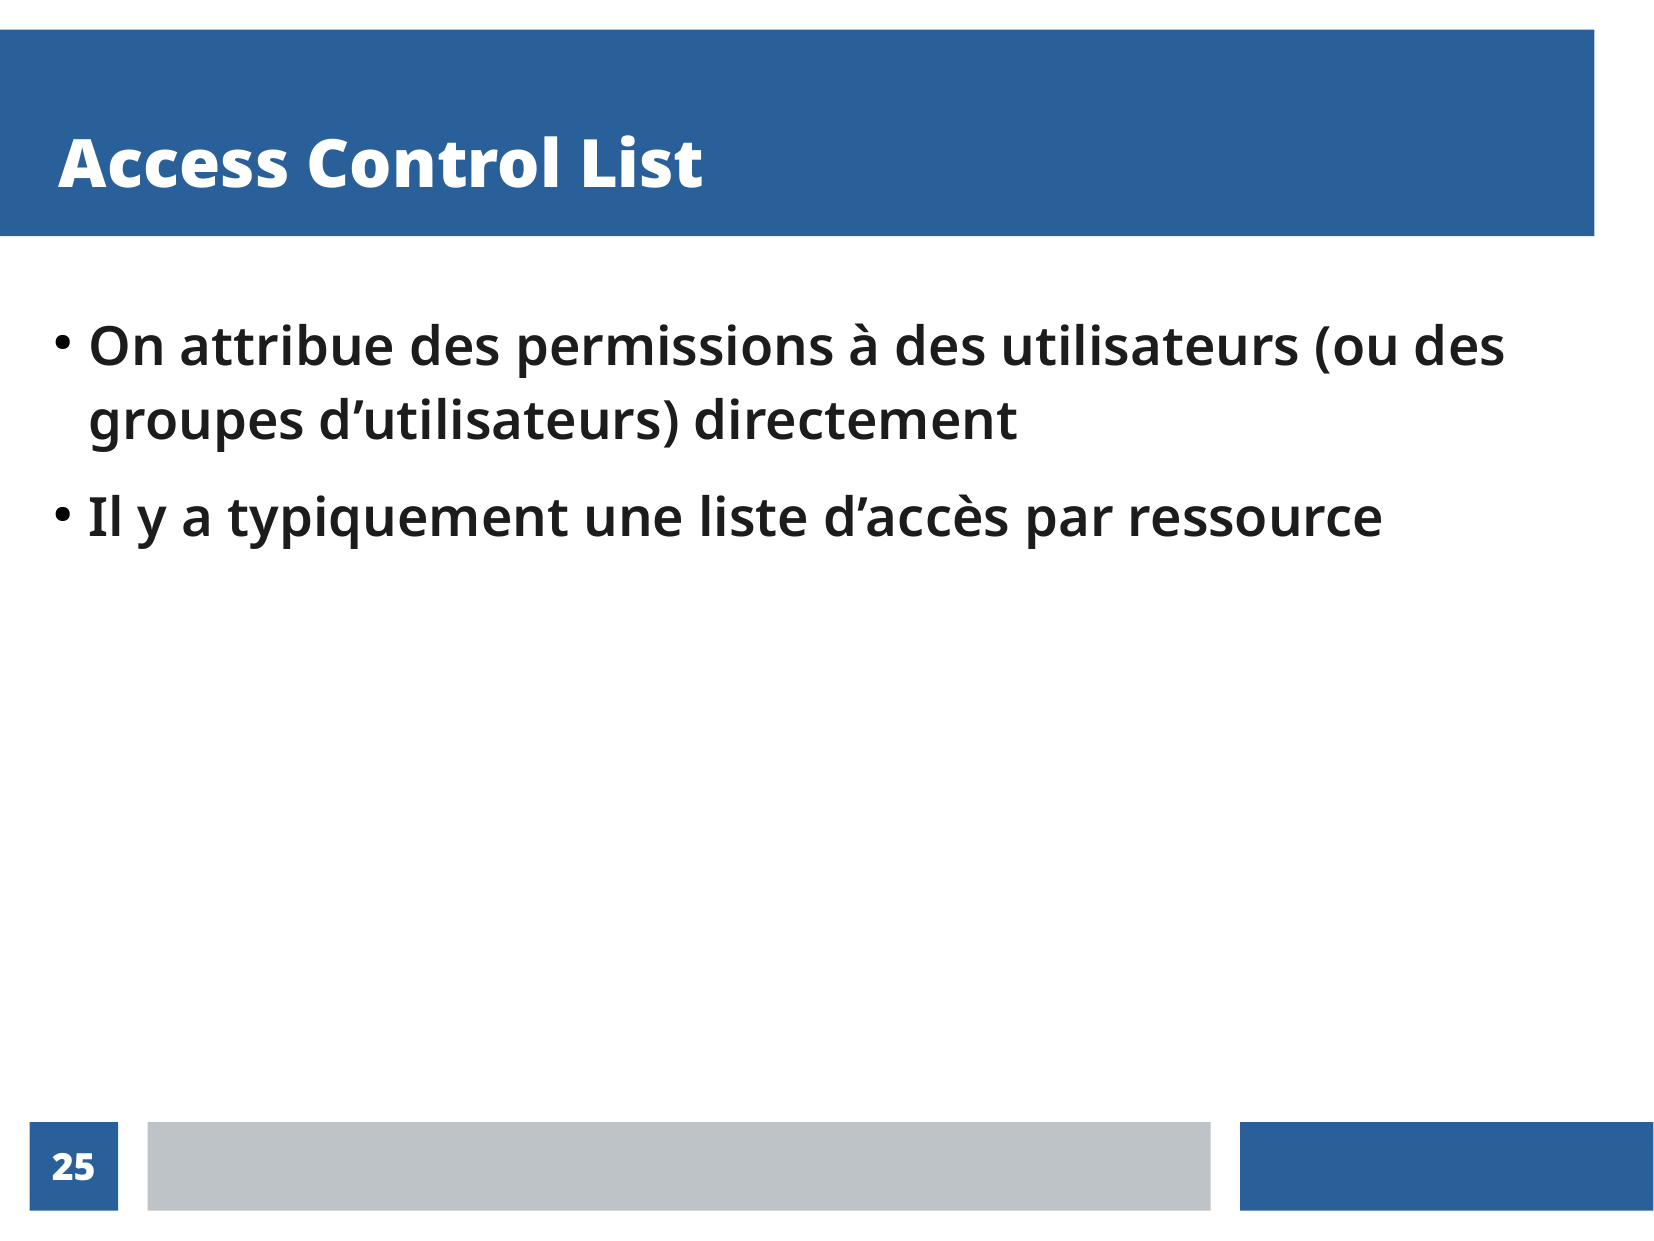

# Access Control List
On attribue des permissions à des utilisateurs (ou des groupes d’utilisateurs) directement
Il y a typiquement une liste d’accès par ressource
25